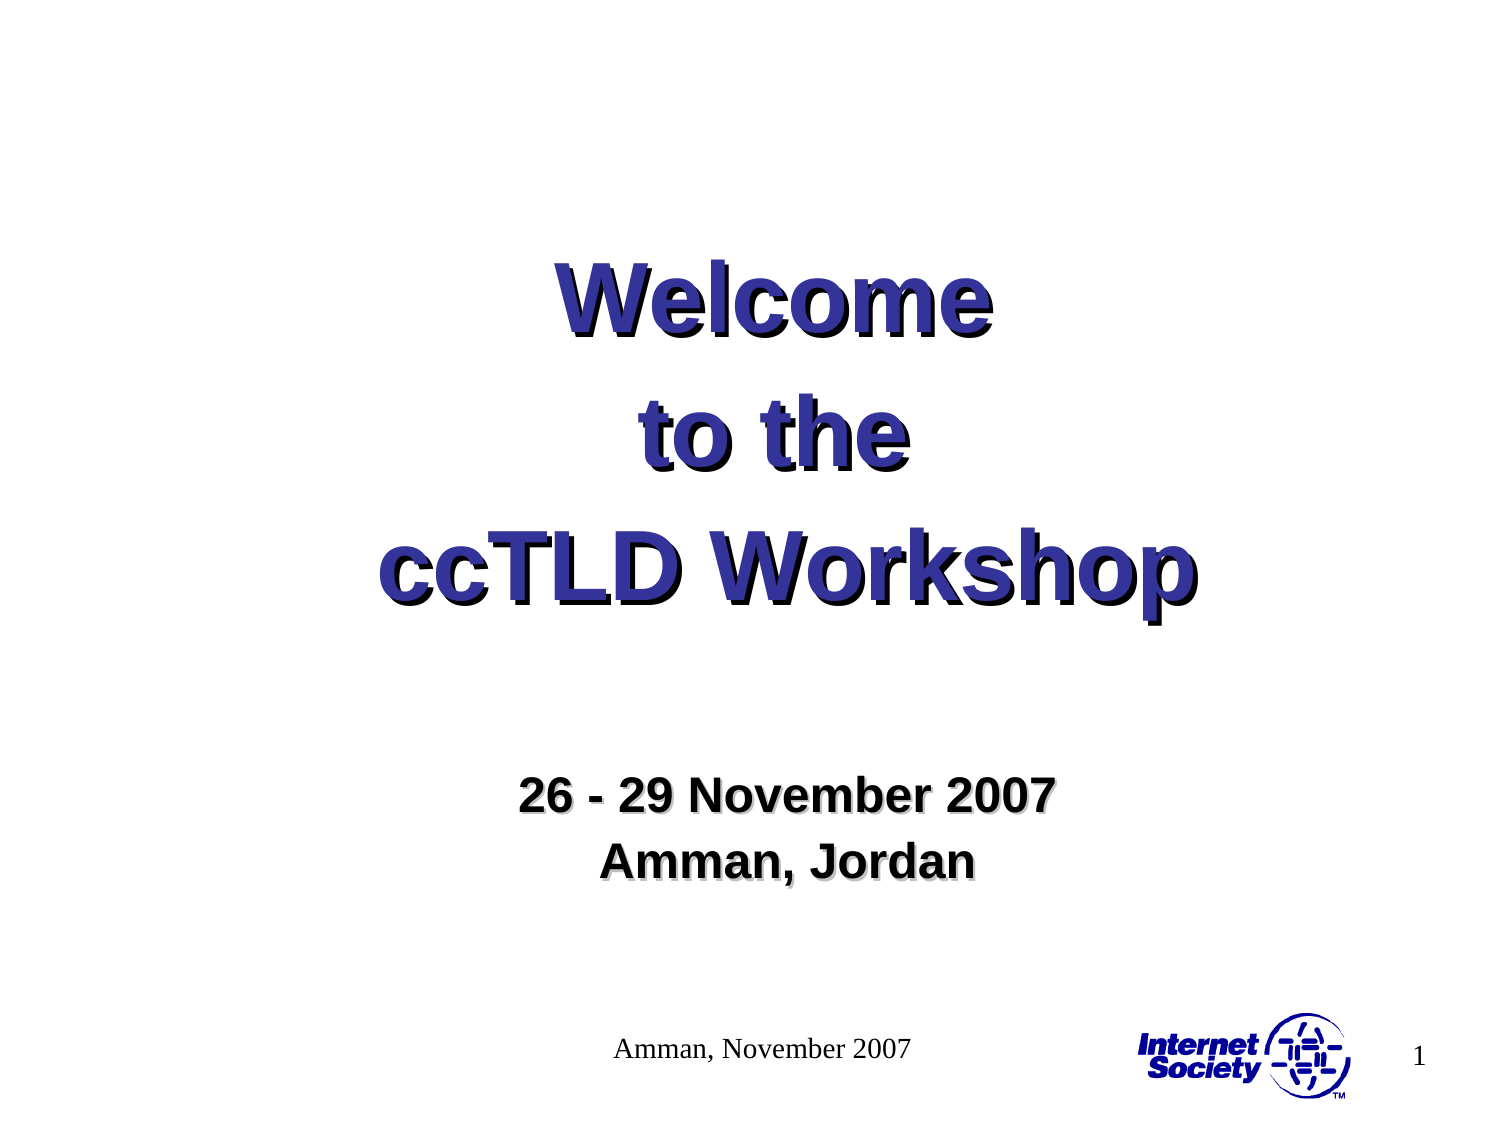

# Welcome to the ccTLD Workshop 26 - 29 November 2007 Amman, Jordan